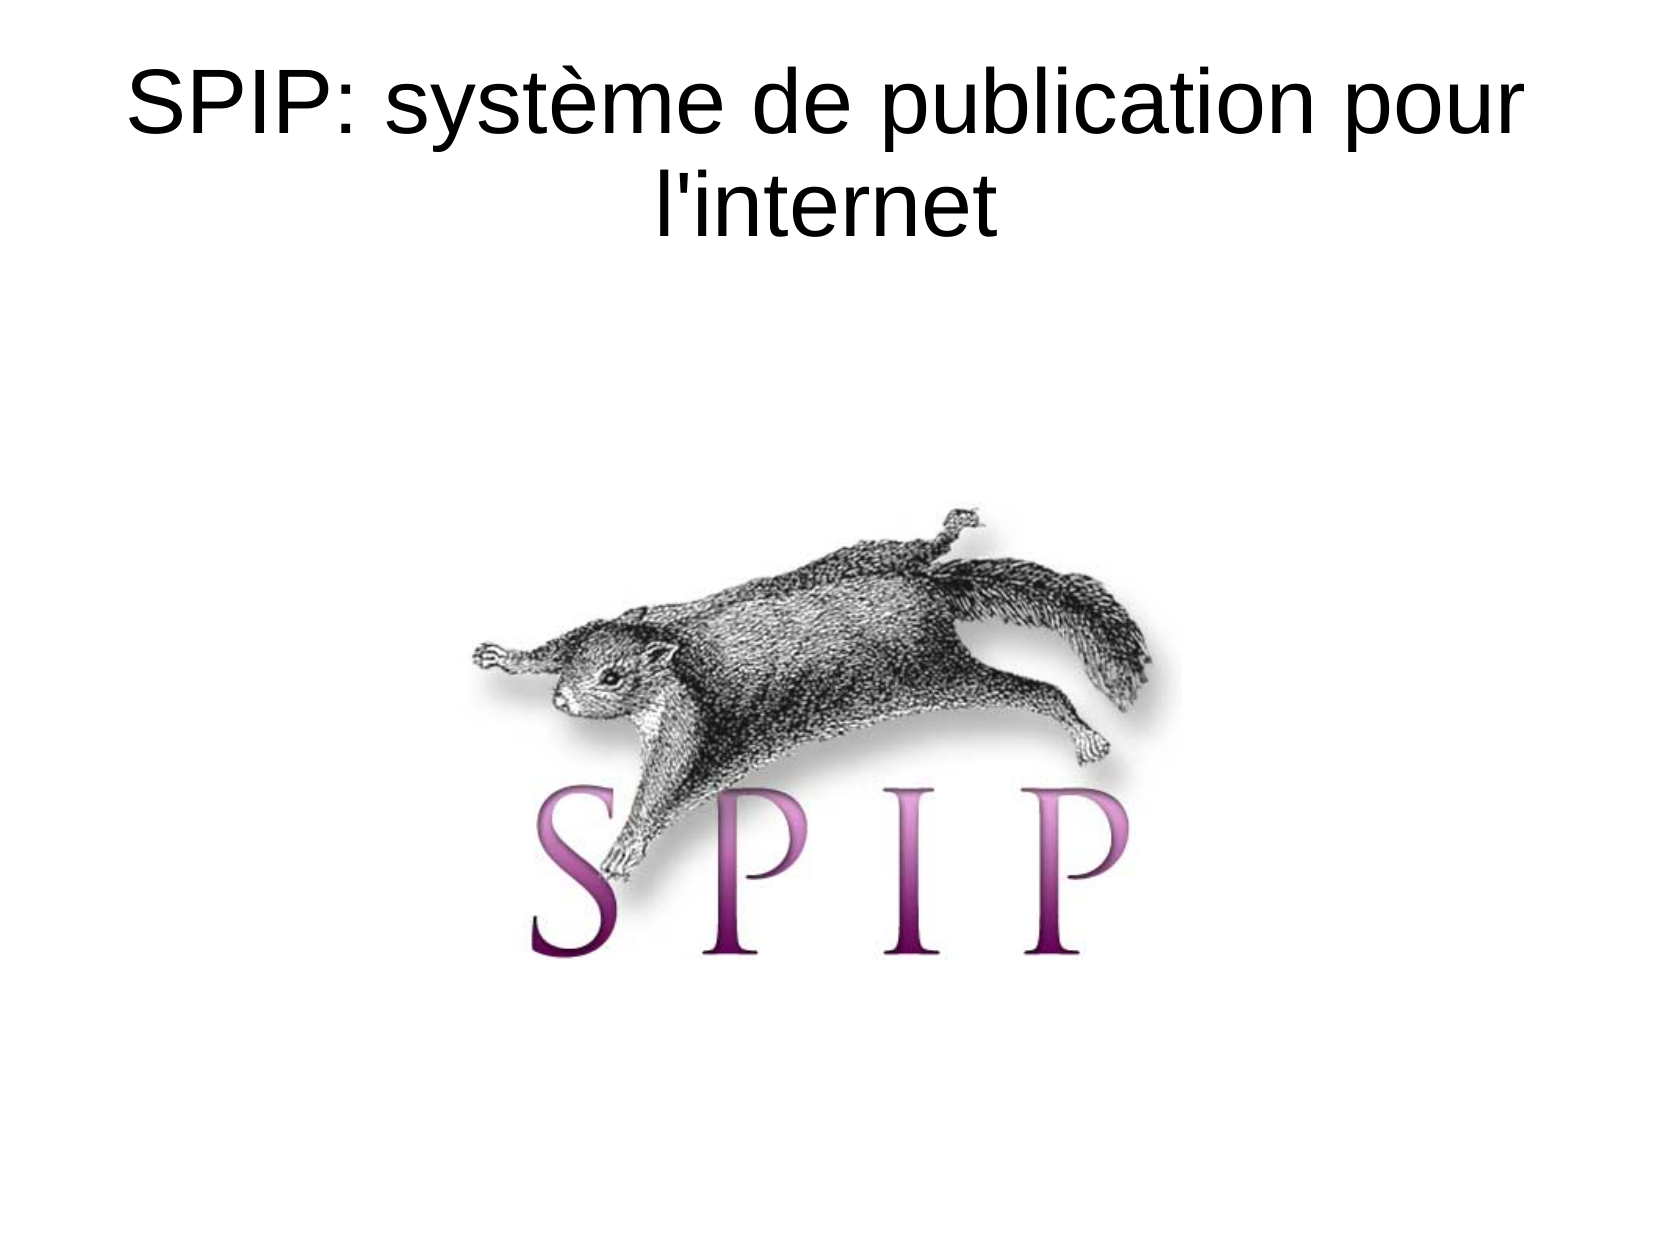

# SPIP: système de publication pour l'internet